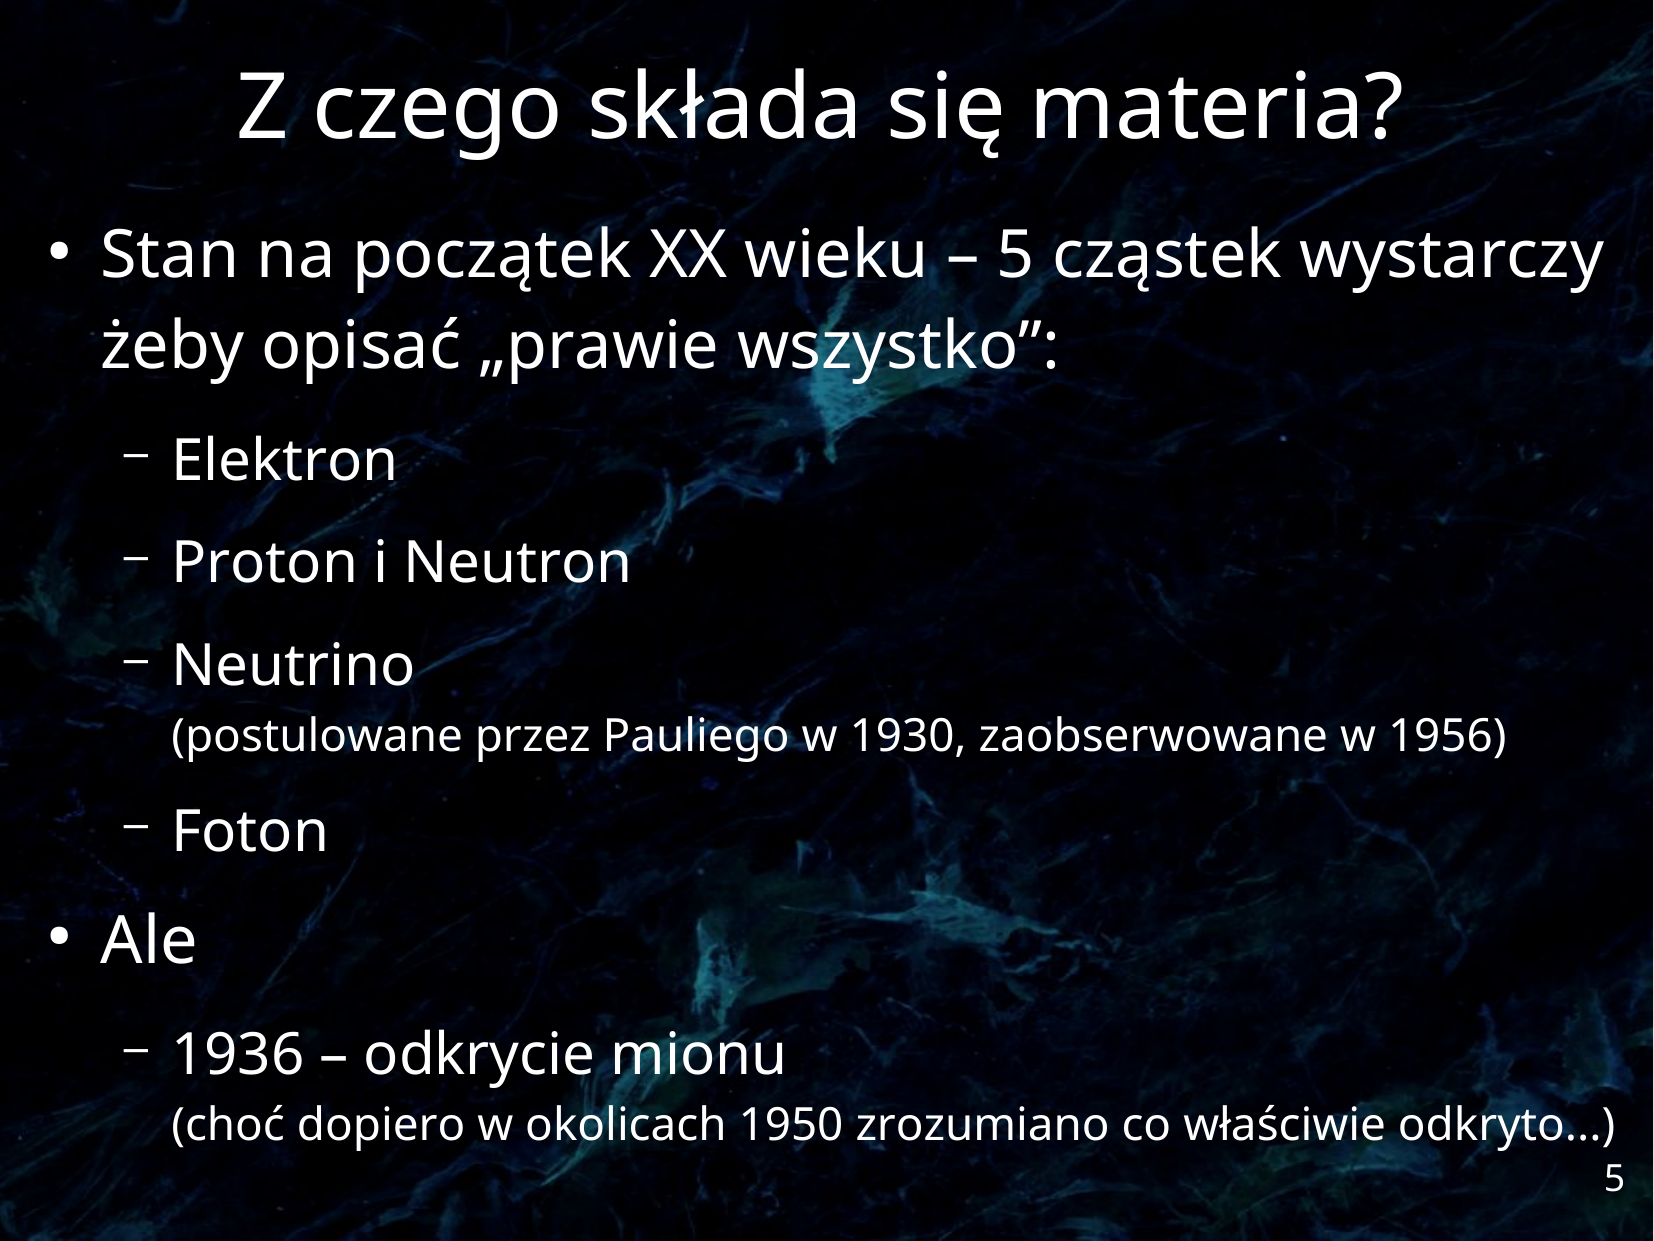

# Z czego składa się materia?
Stan na początek XX wieku – 5 cząstek wystarczy żeby opisać „prawie wszystko”:
Elektron
Proton i Neutron
Neutrino
(postulowane przez Pauliego w 1930, zaobserwowane w 1956)
Foton
Ale
1936 – odkrycie mionu
(choć dopiero w okolicach 1950 zrozumiano co właściwie odkryto...)
5